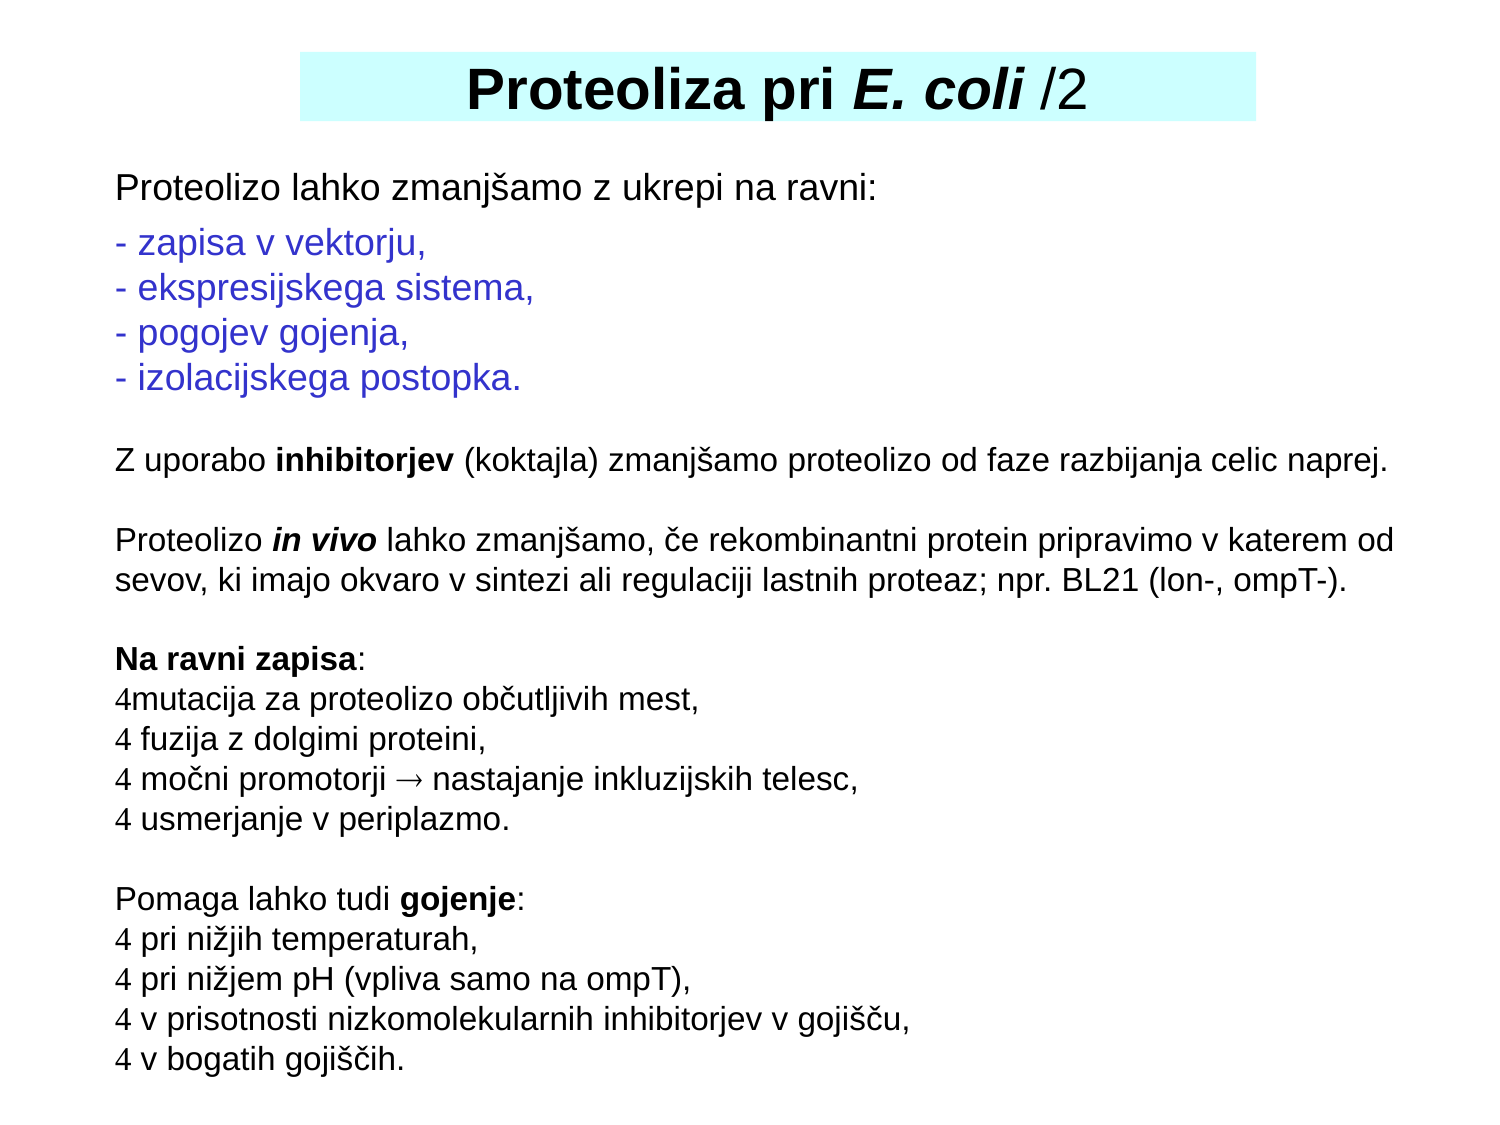

Proteoliza pri E. coli /2
Proteolizo lahko zmanjšamo z ukrepi na ravni:
- zapisa v vektorju,
- ekspresijskega sistema,
- pogojev gojenja,
- izolacijskega postopka.
Z uporabo inhibitorjev (koktajla) zmanjšamo proteolizo od faze razbijanja celic naprej.
Proteolizo in vivo lahko zmanjšamo, če rekombinantni protein pripravimo v katerem od sevov, ki imajo okvaro v sintezi ali regulaciji lastnih proteaz; npr. BL21 (lon-, ompT-).
Na ravni zapisa:
mutacija za proteolizo občutljivih mest,
 fuzija z dolgimi proteini,
 močni promotorji  nastajanje inkluzijskih telesc,
 usmerjanje v periplazmo.
Pomaga lahko tudi gojenje:
 pri nižjih temperaturah,
 pri nižjem pH (vpliva samo na ompT),
 v prisotnosti nizkomolekularnih inhibitorjev v gojišču,
 v bogatih gojiščih.